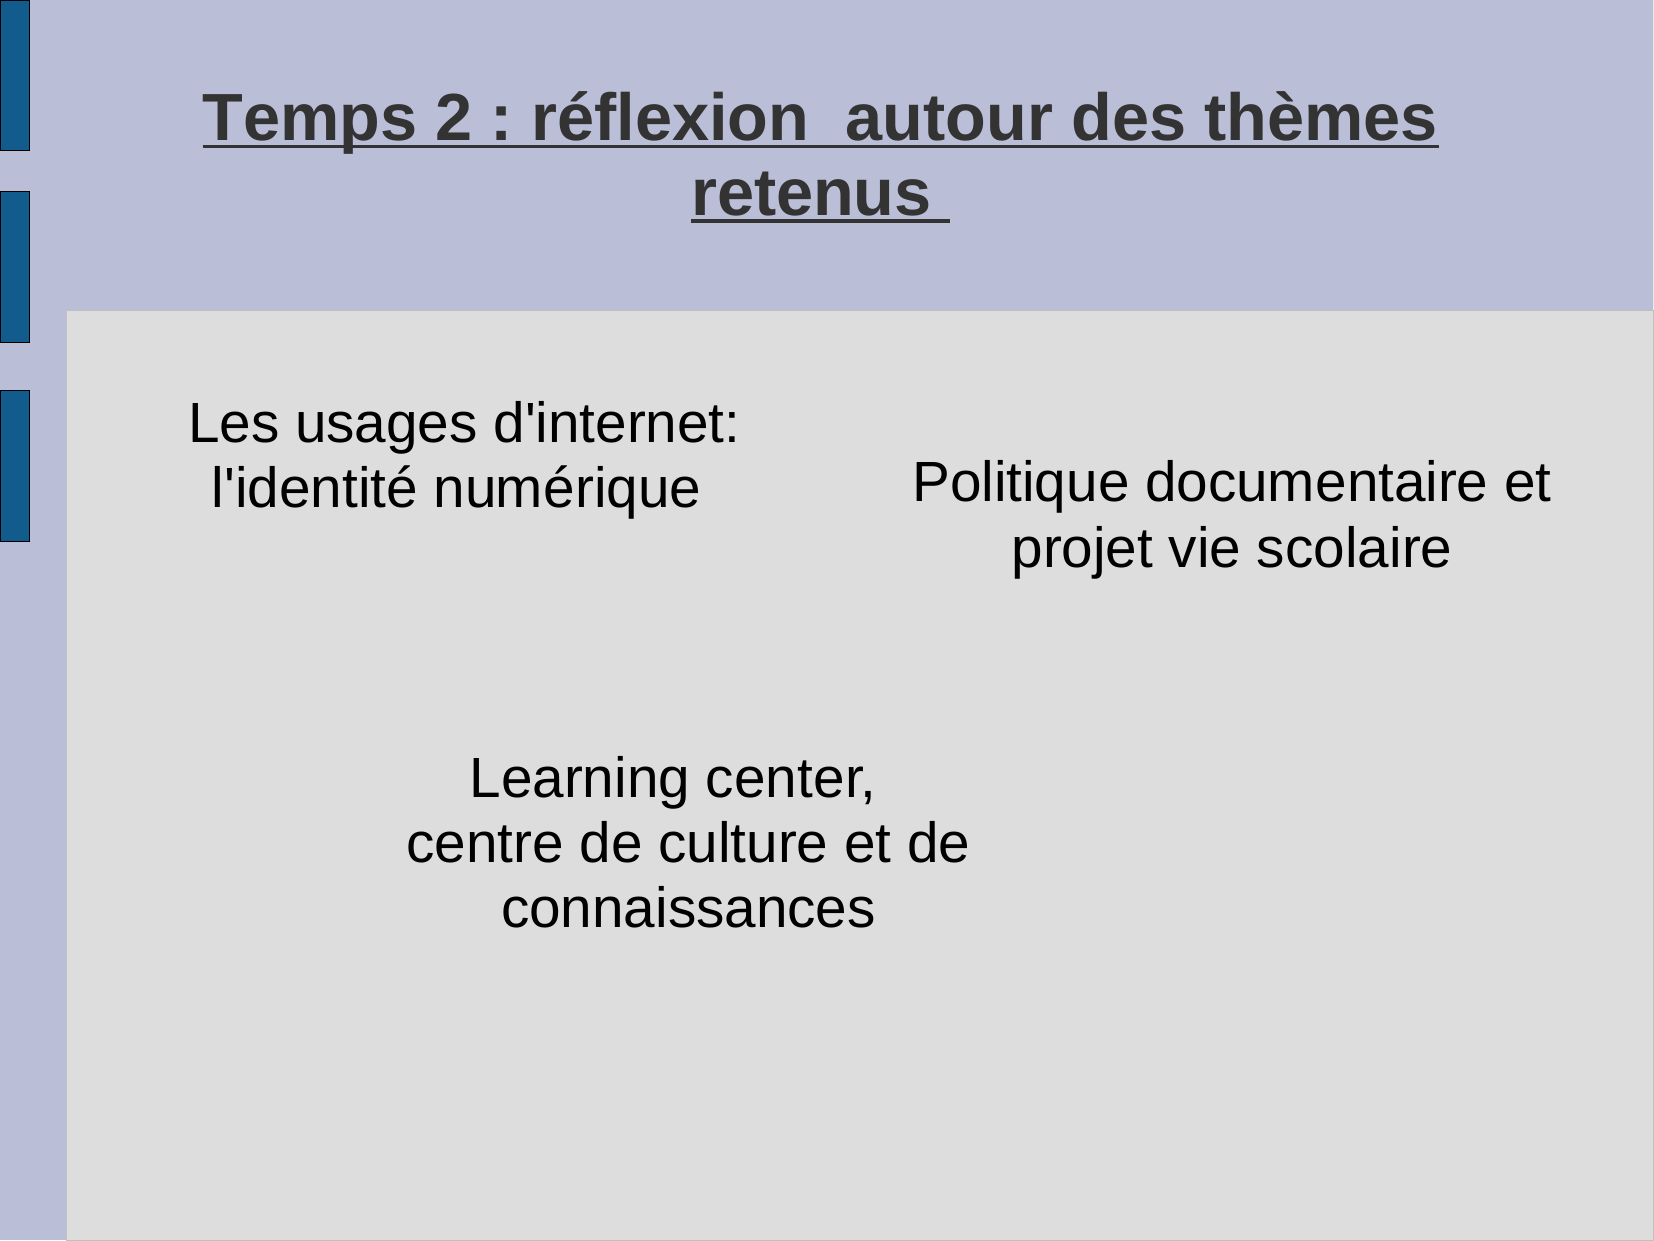

# Temps 2 : réflexion autour des thèmes retenus